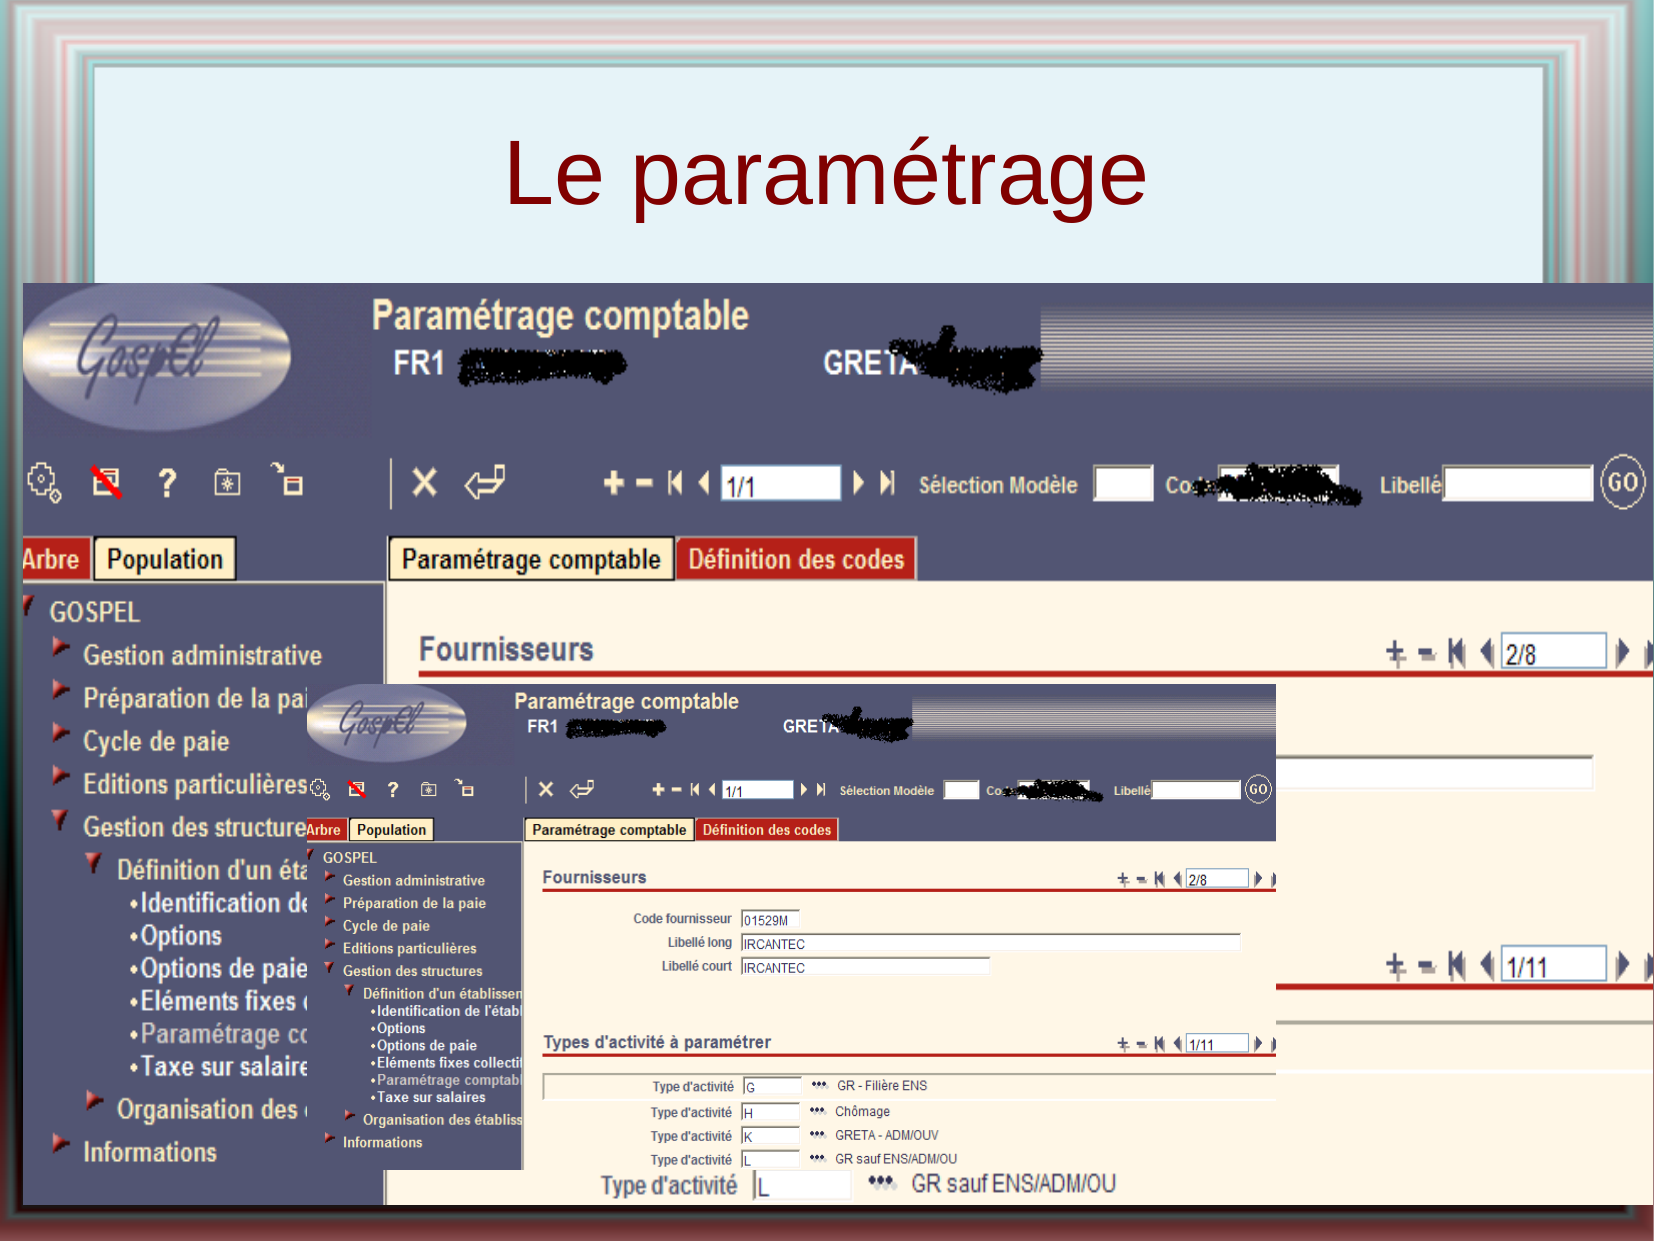

# Le paramétrage
Travail fastidieux à faire méthodiquement
Commencer par les fournisseurs, avec correspondance de leur numéro avec Gospel (ex : divers créanciers = 0000A)